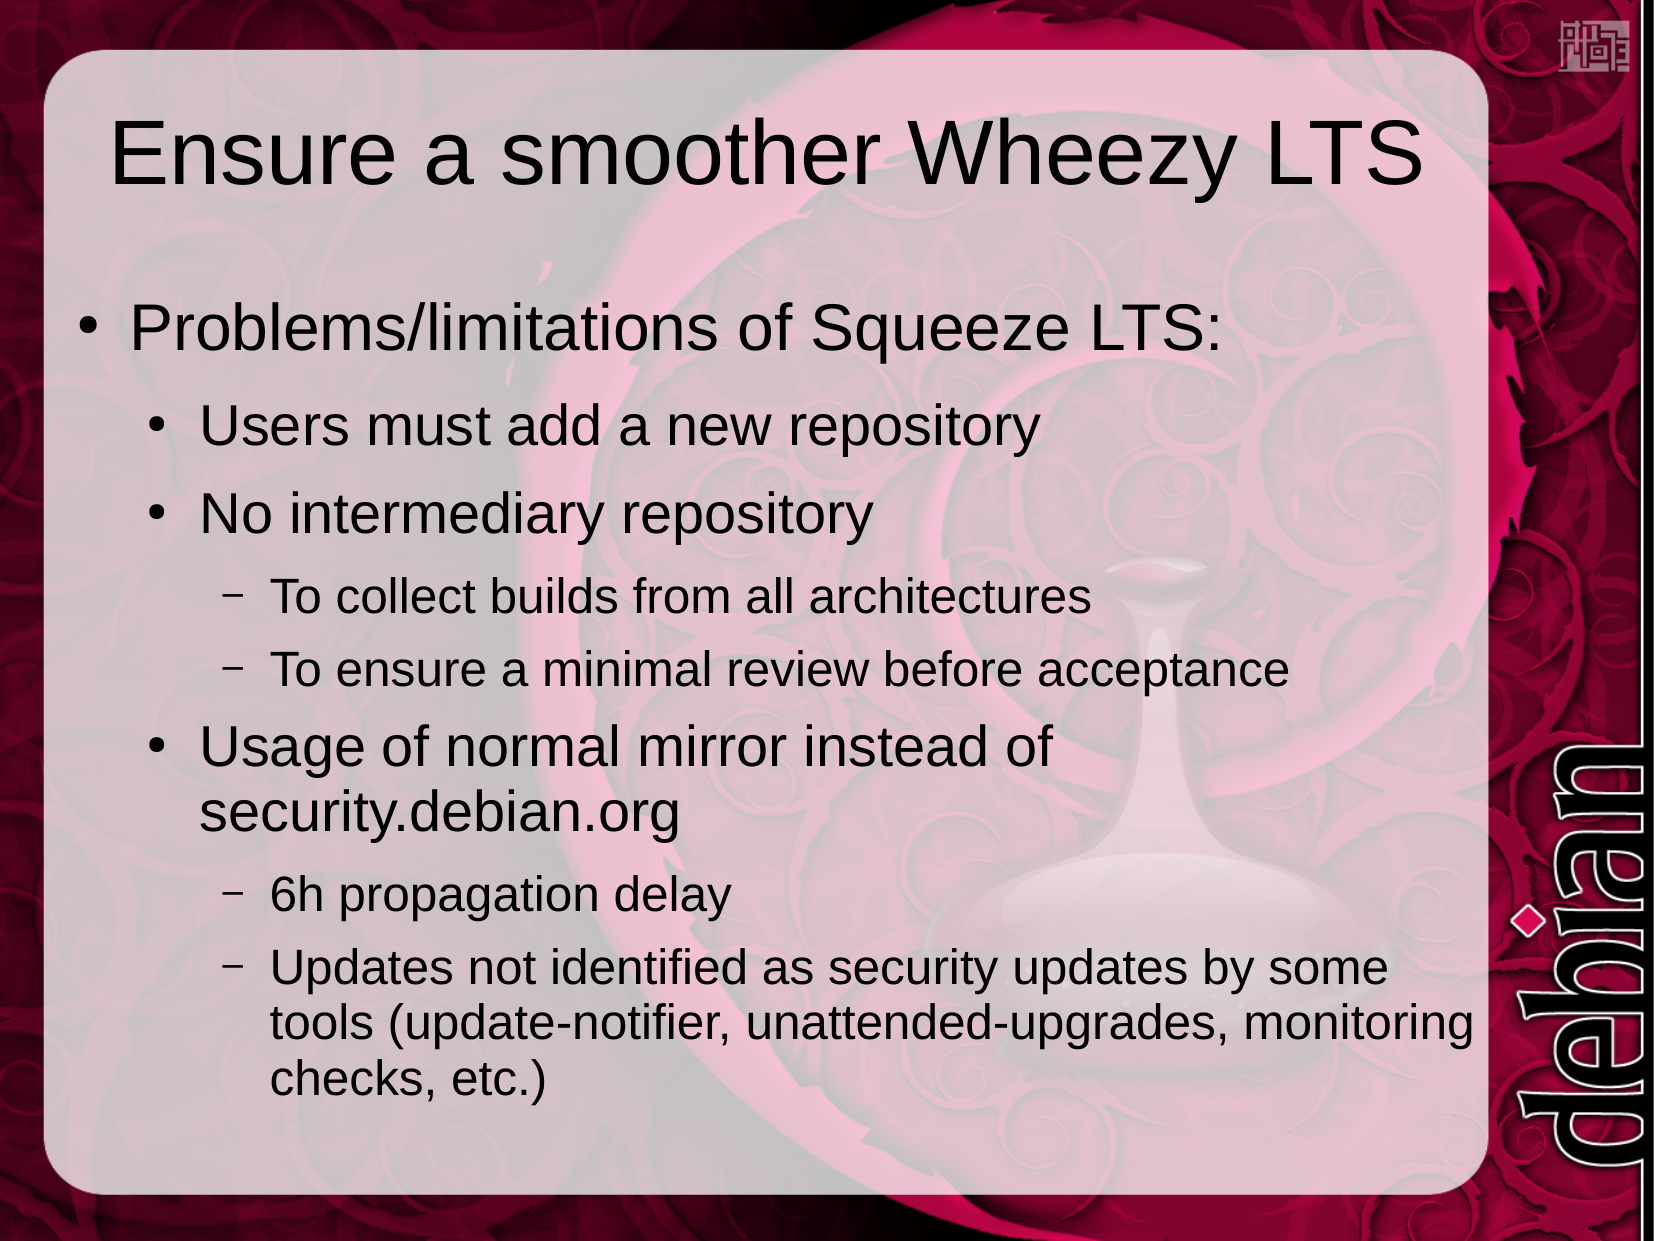

# Ensure a smoother Wheezy LTS
Problems/limitations of Squeeze LTS:
Users must add a new repository
No intermediary repository
To collect builds from all architectures
To ensure a minimal review before acceptance
Usage of normal mirror instead of security.debian.org
6h propagation delay
Updates not identified as security updates by some tools (update-notifier, unattended-upgrades, monitoring checks, etc.)